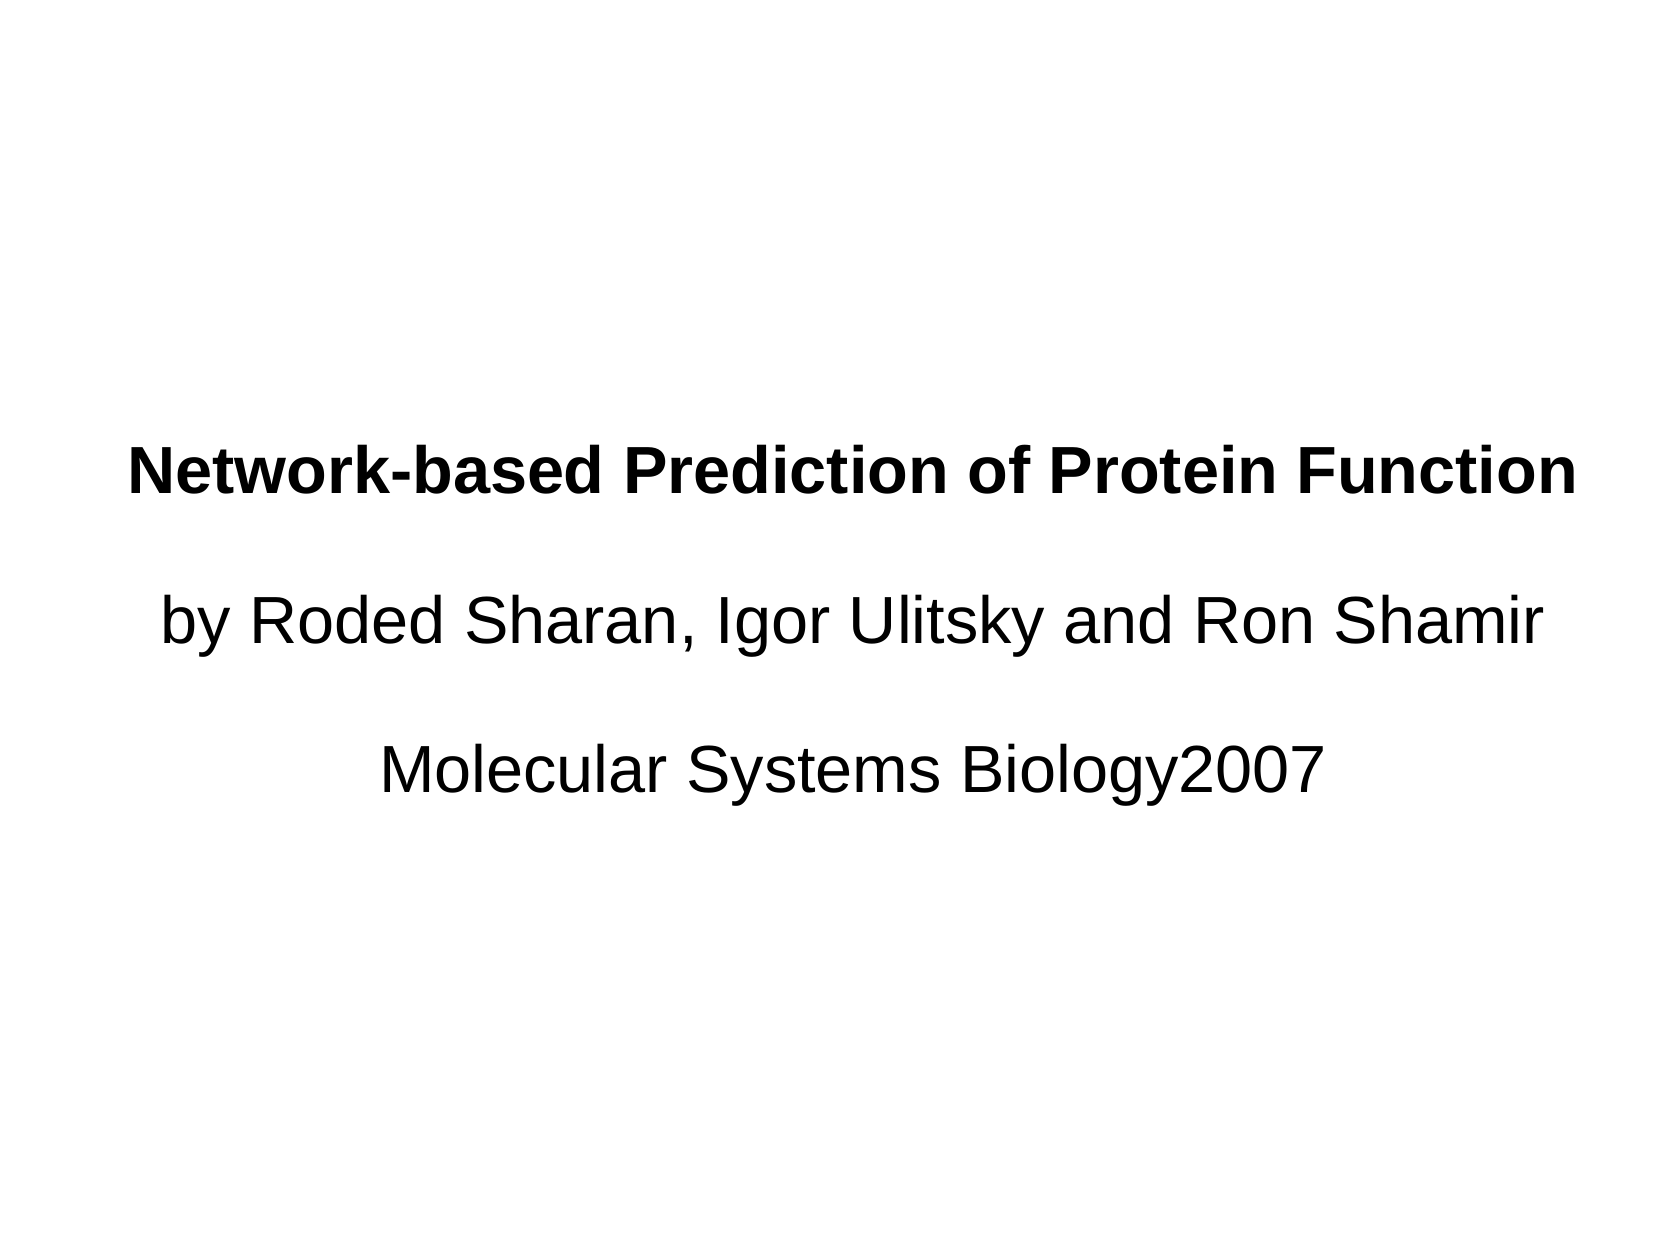

Network-based Prediction of Protein Function
by Roded Sharan, Igor Ulitsky and Ron Shamir
Molecular Systems Biology2007